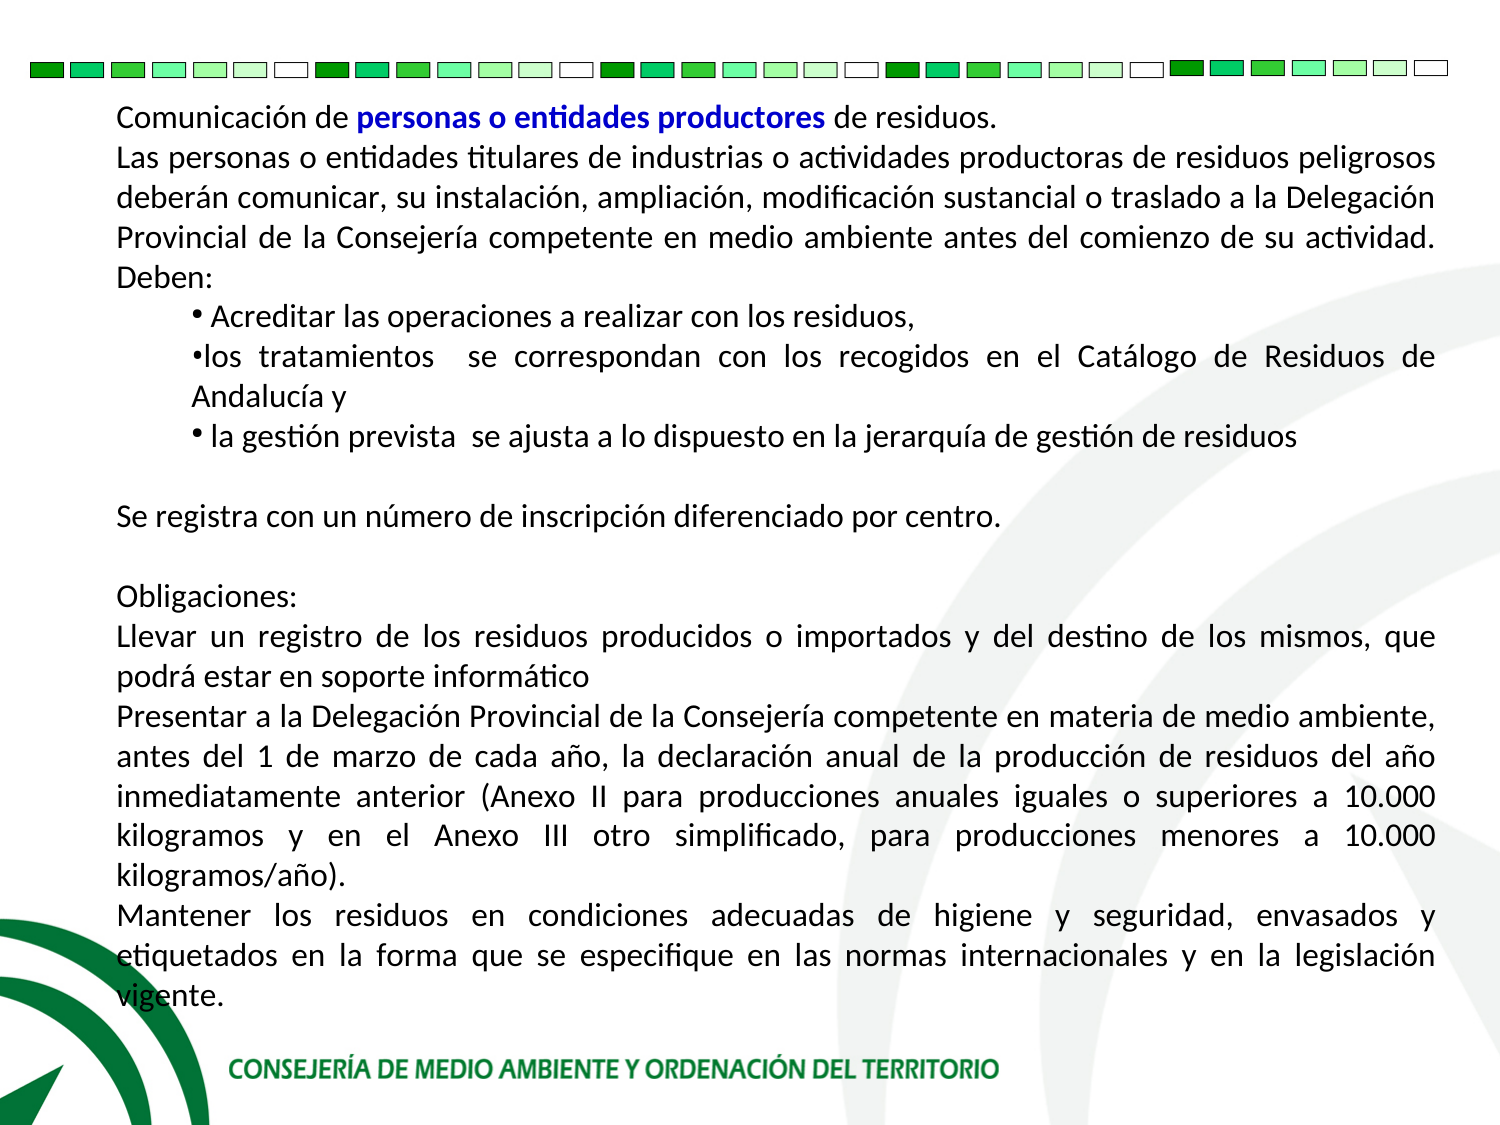

Comunicación de personas o entidades productores de residuos.
Las personas o entidades titulares de industrias o actividades productoras de residuos peligrosos deberán comunicar, su instalación, ampliación, modificación sustancial o traslado a la Delegación Provincial de la Consejería competente en medio ambiente antes del comienzo de su actividad. Deben:
 Acreditar las operaciones a realizar con los residuos,
los tratamientos se correspondan con los recogidos en el Catálogo de Residuos de Andalucía y
 la gestión prevista se ajusta a lo dispuesto en la jerarquía de gestión de residuos
Se registra con un número de inscripción diferenciado por centro.
Obligaciones:
Llevar un registro de los residuos producidos o importados y del destino de los mismos, que podrá estar en soporte informático
Presentar a la Delegación Provincial de la Consejería competente en materia de medio ambiente, antes del 1 de marzo de cada año, la declaración anual de la producción de residuos del año inmediatamente anterior (Anexo II para producciones anuales iguales o superiores a 10.000 kilogramos y en el Anexo III otro simplificado, para producciones menores a 10.000 kilogramos/año).
Mantener los residuos en condiciones adecuadas de higiene y seguridad, envasados y etiquetados en la forma que se especifique en las normas internacionales y en la legislación vigente.